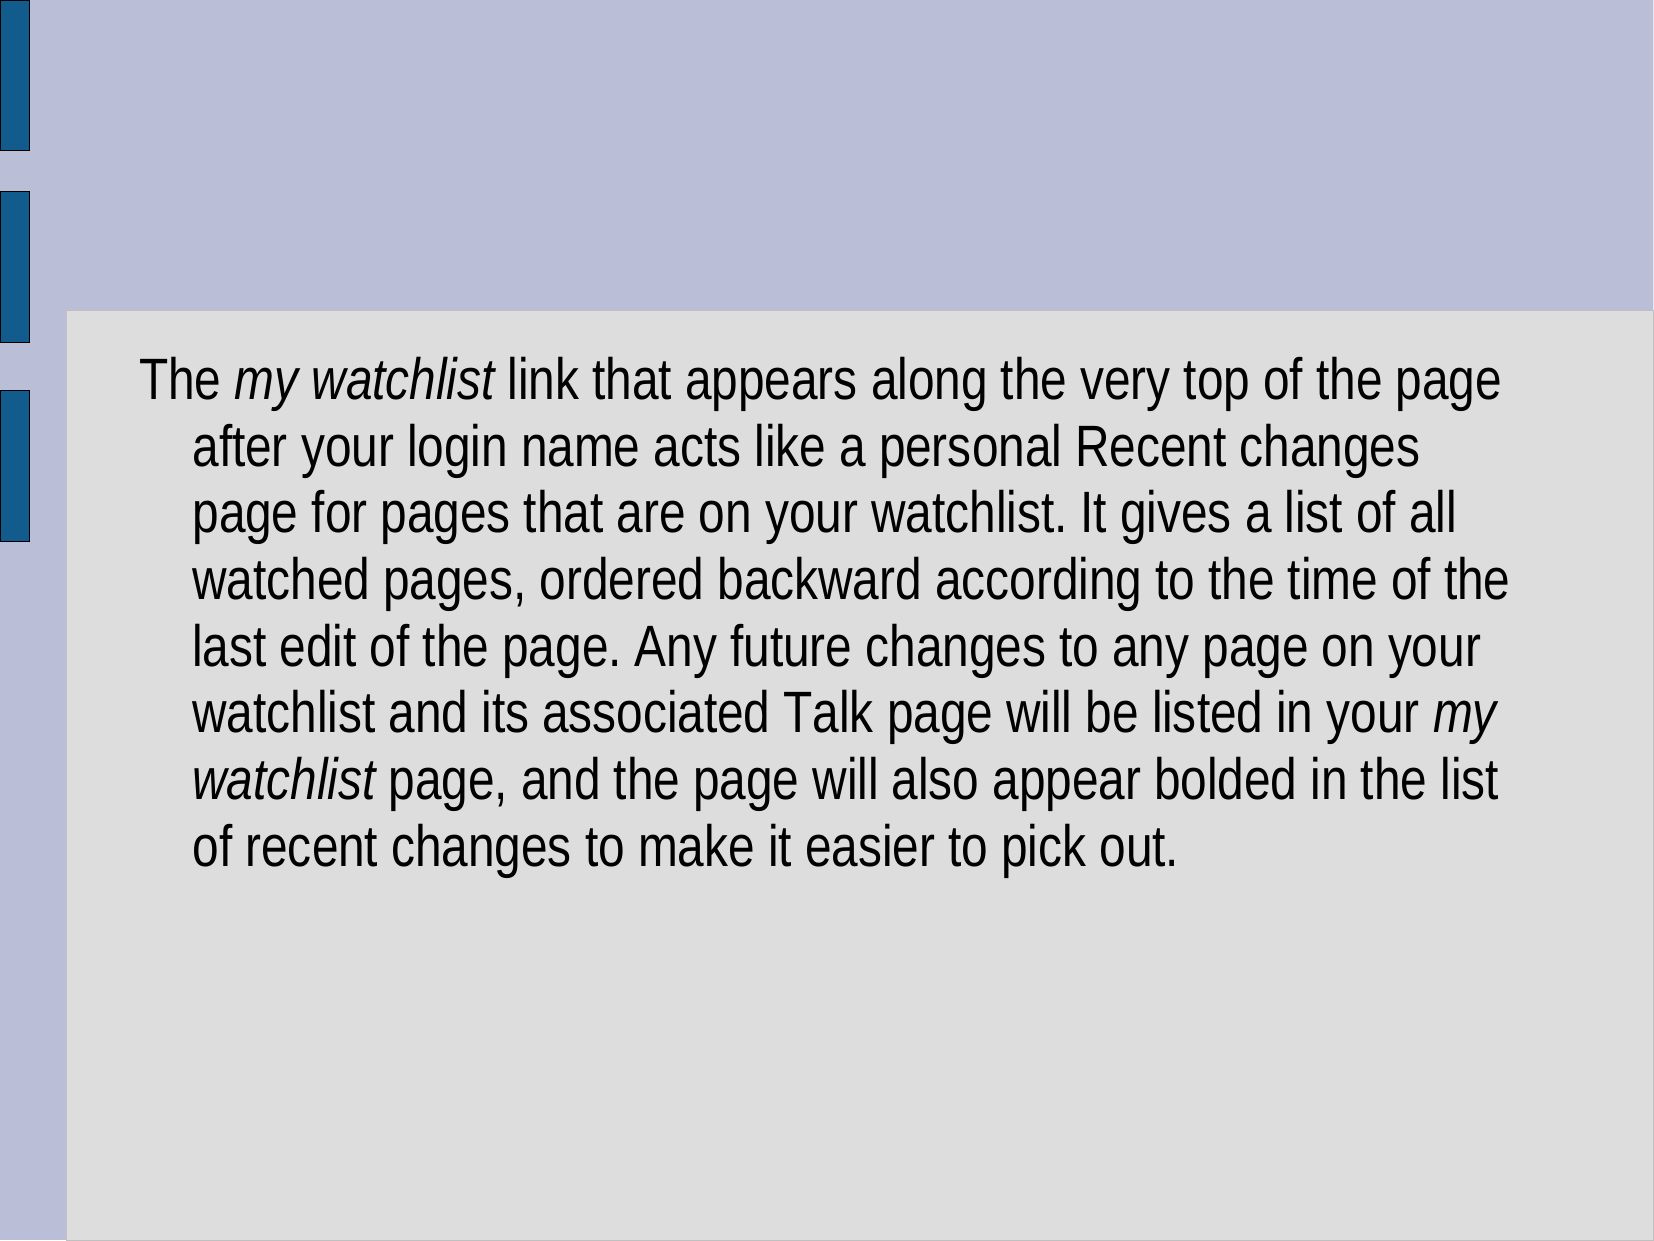

# The my watchlist link that appears along the very top of the page after your login name acts like a personal Recent changes page for pages that are on your watchlist. It gives a list of all watched pages, ordered backward according to the time of the last edit of the page. Any future changes to any page on your watchlist and its associated Talk page will be listed in your my watchlist page, and the page will also appear bolded in the list of recent changes to make it easier to pick out.